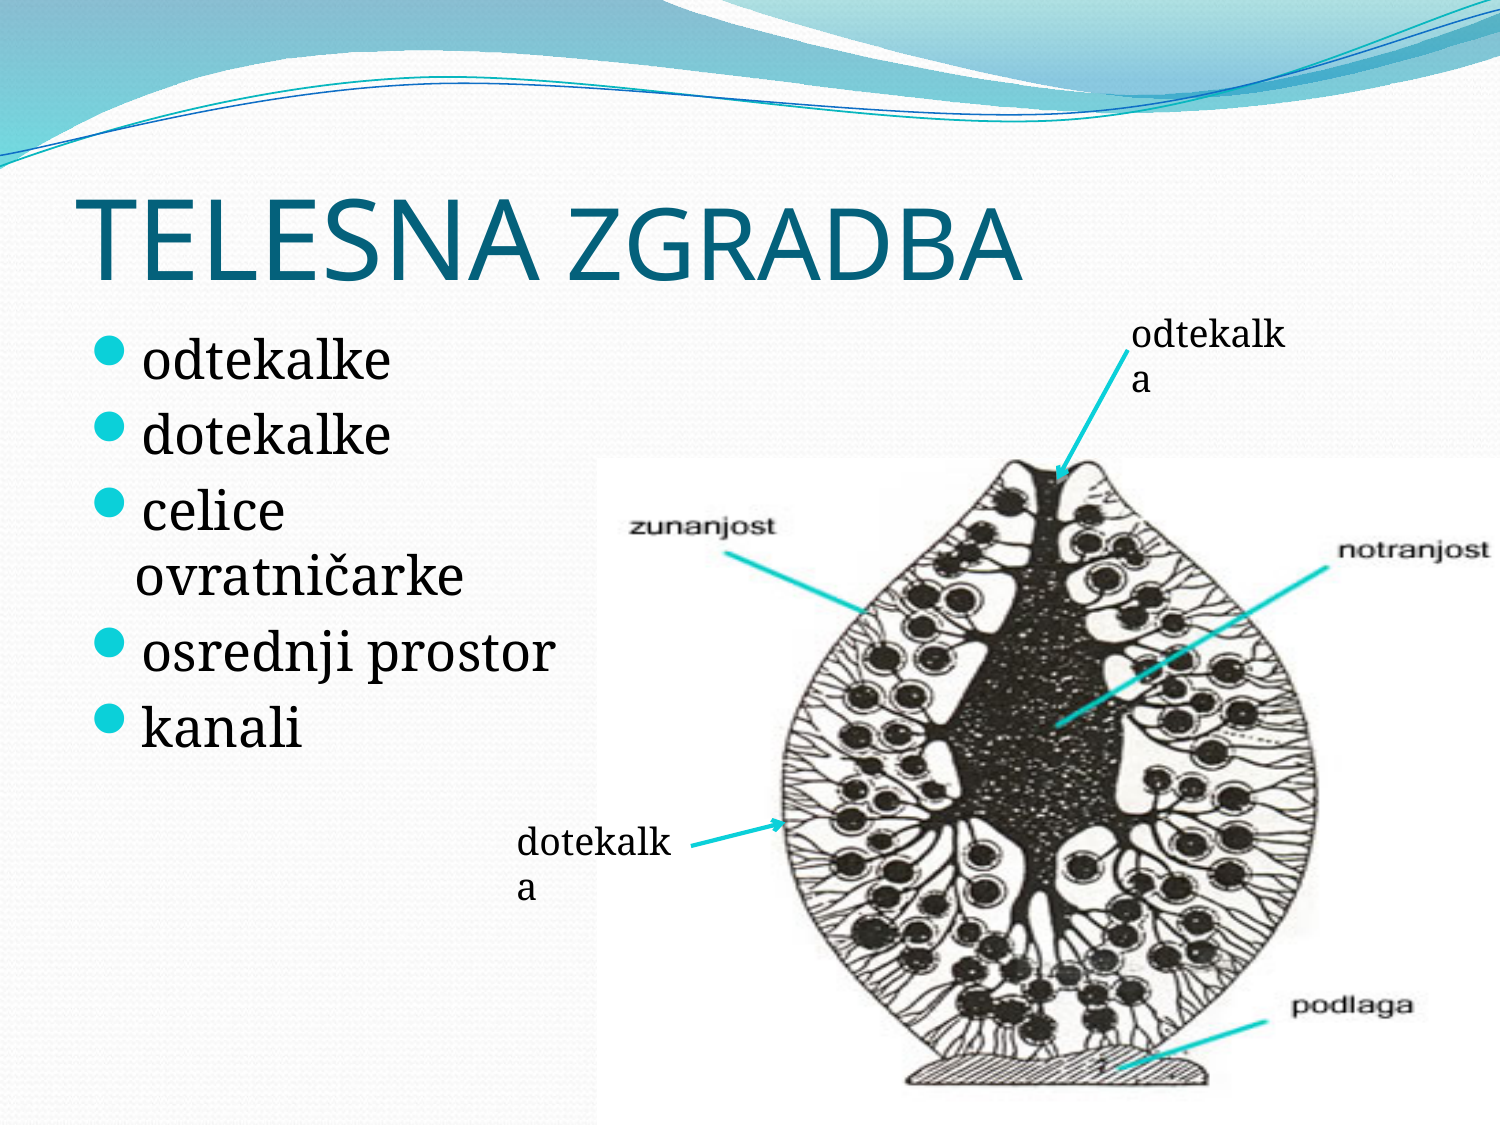

# TELESNA ZGRADBA
odtekalka
odtekalke
dotekalke
celice ovratničarke
osrednji prostor
kanali
dotekalka